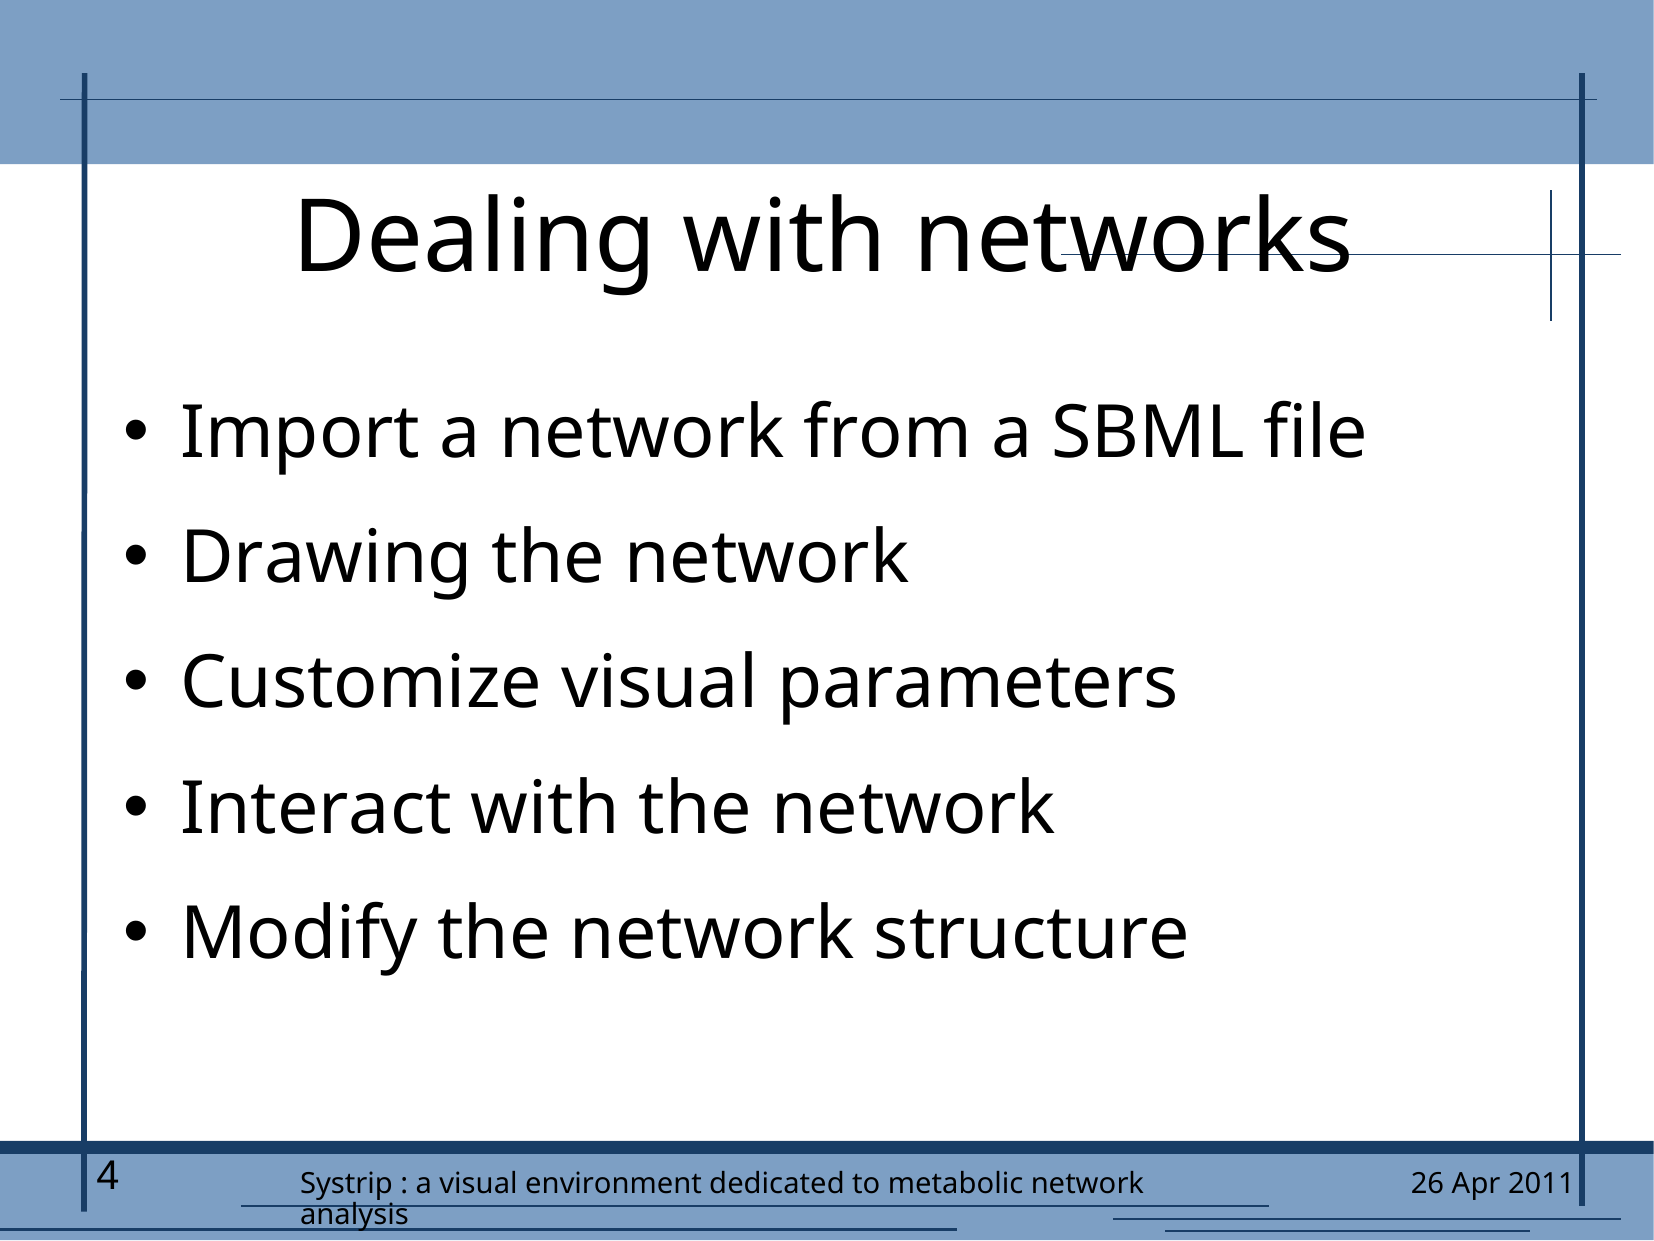

# Dealing with networks
Import a network from a SBML file
Drawing the network
Customize visual parameters
Interact with the network
Modify the network structure
Systrip : a visual environment dedicated to metabolic network analysis
26 Apr 2011